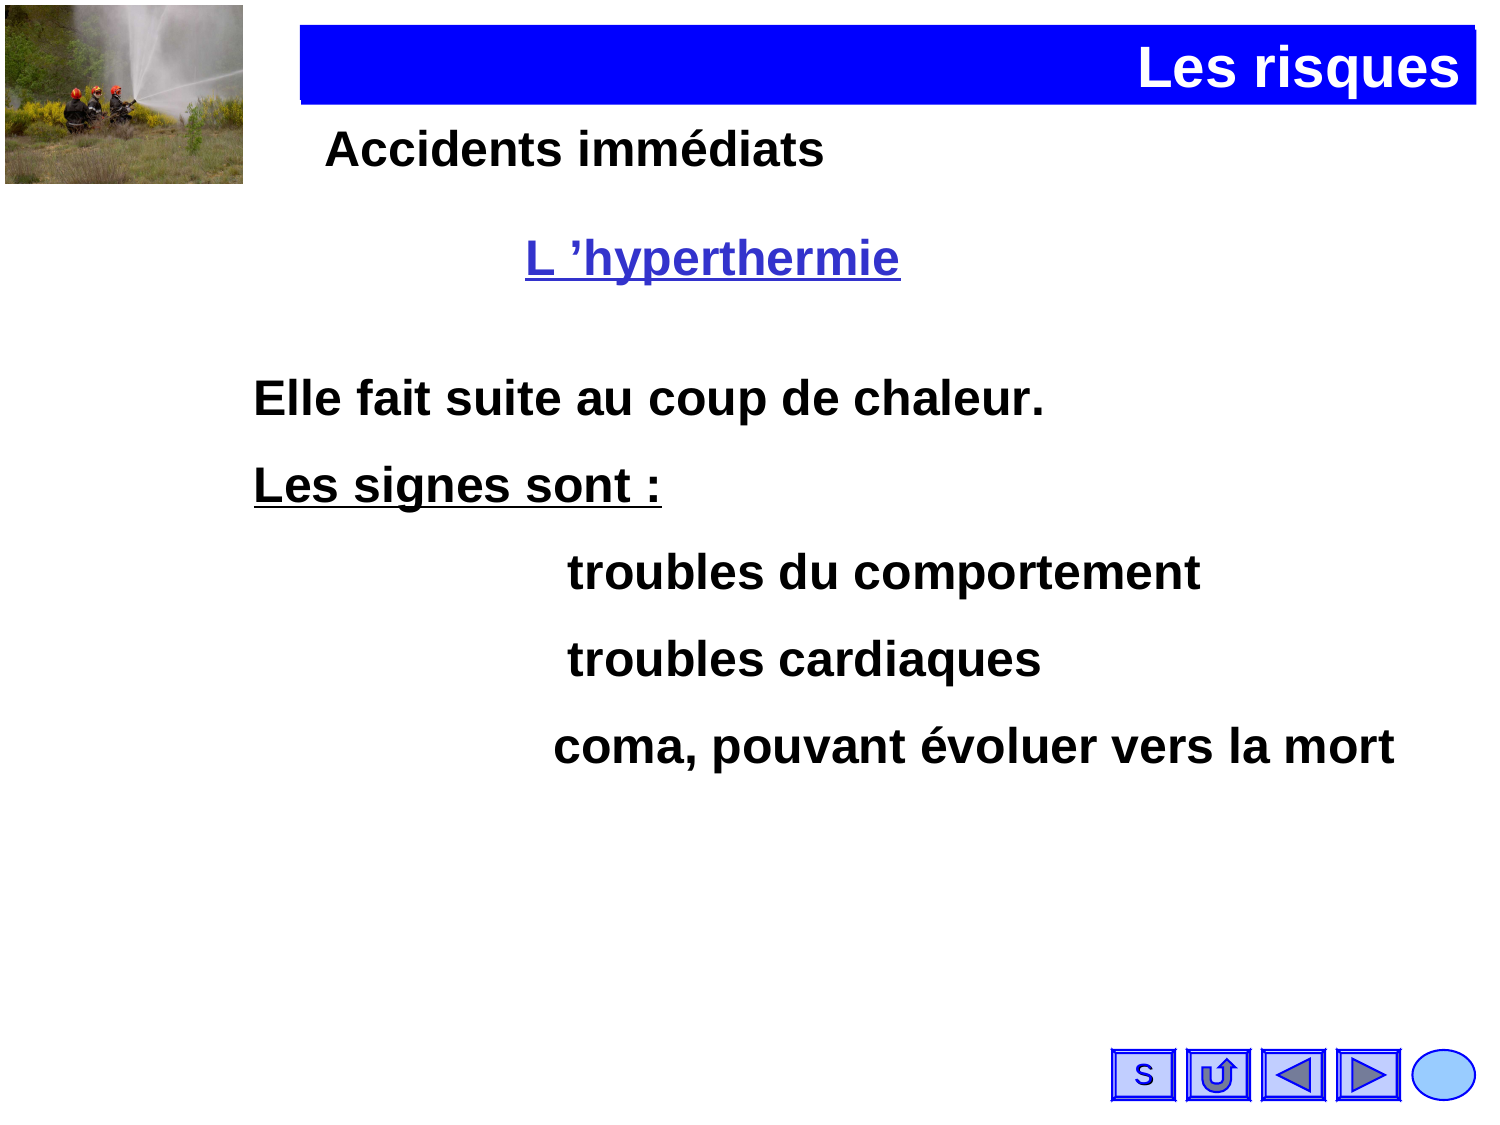

Les risques
Accidents immédiats
L ’hyperthermie
Elle fait suite au coup de chaleur.
Les signes sont :
		 troubles du comportement
		 troubles cardiaques
		coma, pouvant évoluer vers la mort